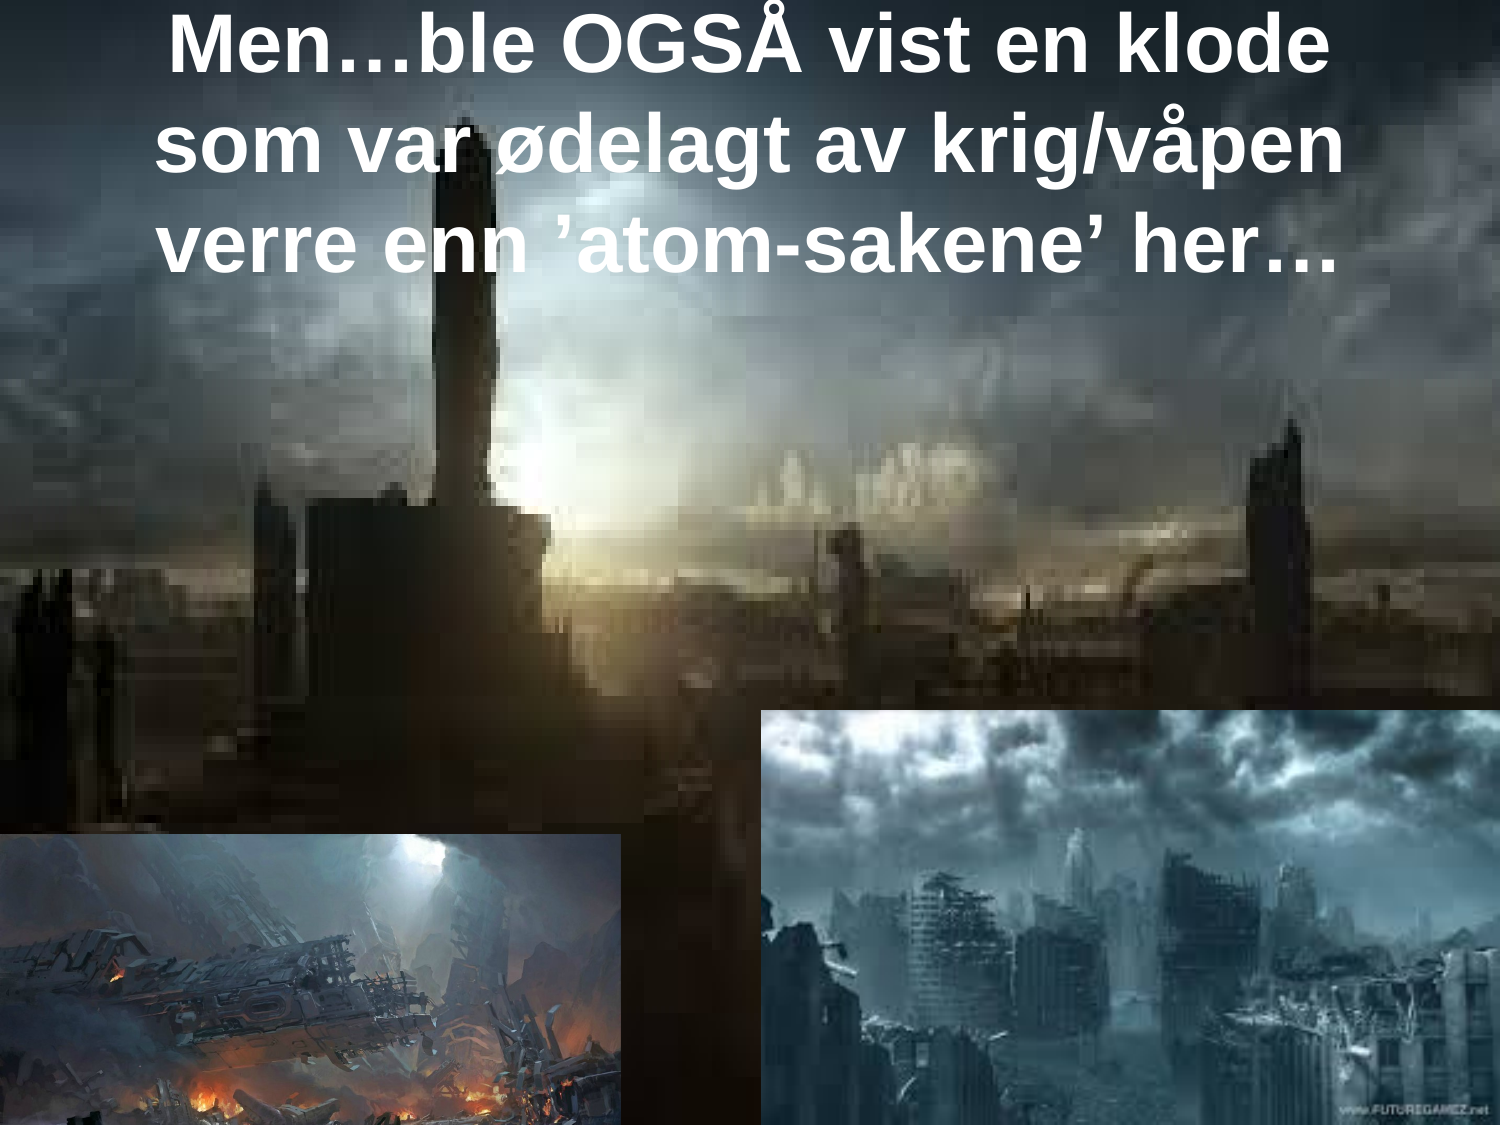

# Men…ble OGSÅ vist en klode som var ødelagt av krig/våpen verre enn ’atom-sakene’ her…